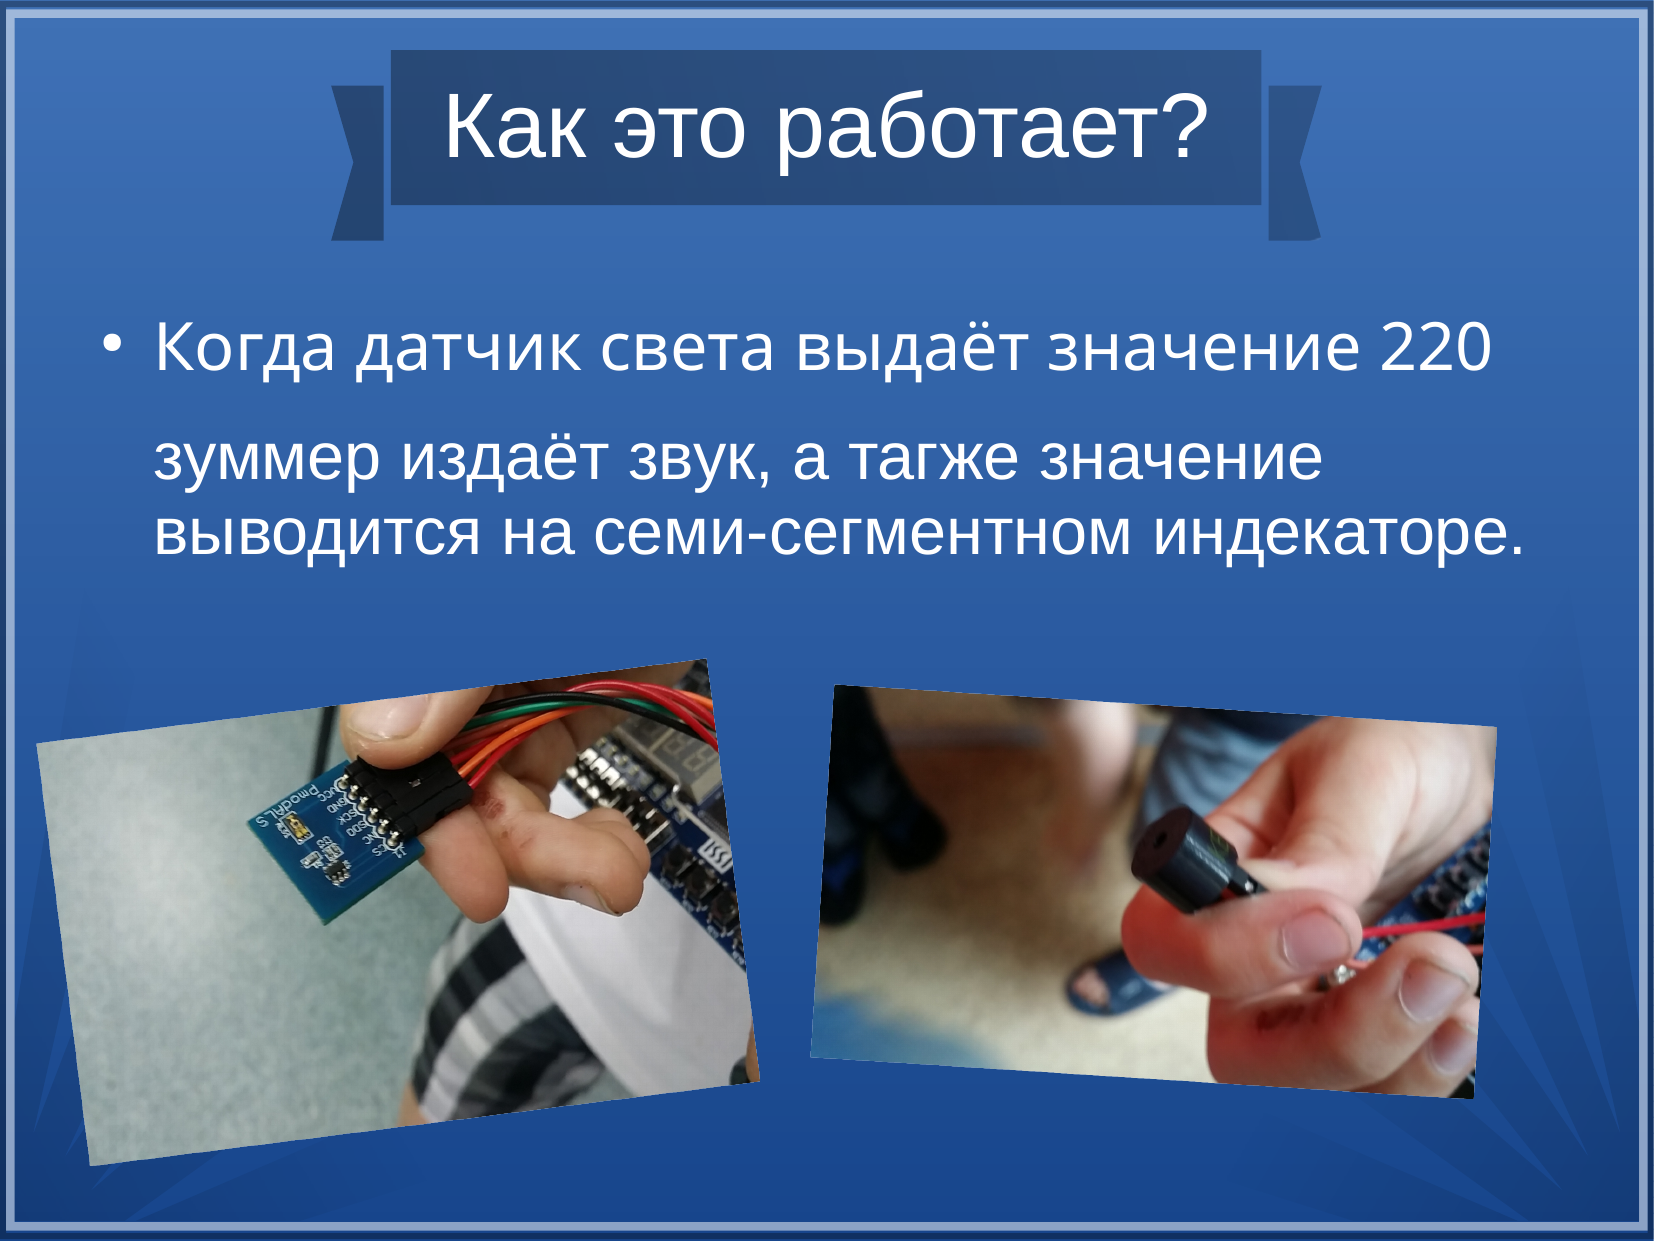

# Как это работает?
Когда датчик света выдаёт значение 220
зуммер издаёт звук, а тагже значение выводится на семи-сегментном индекаторе.